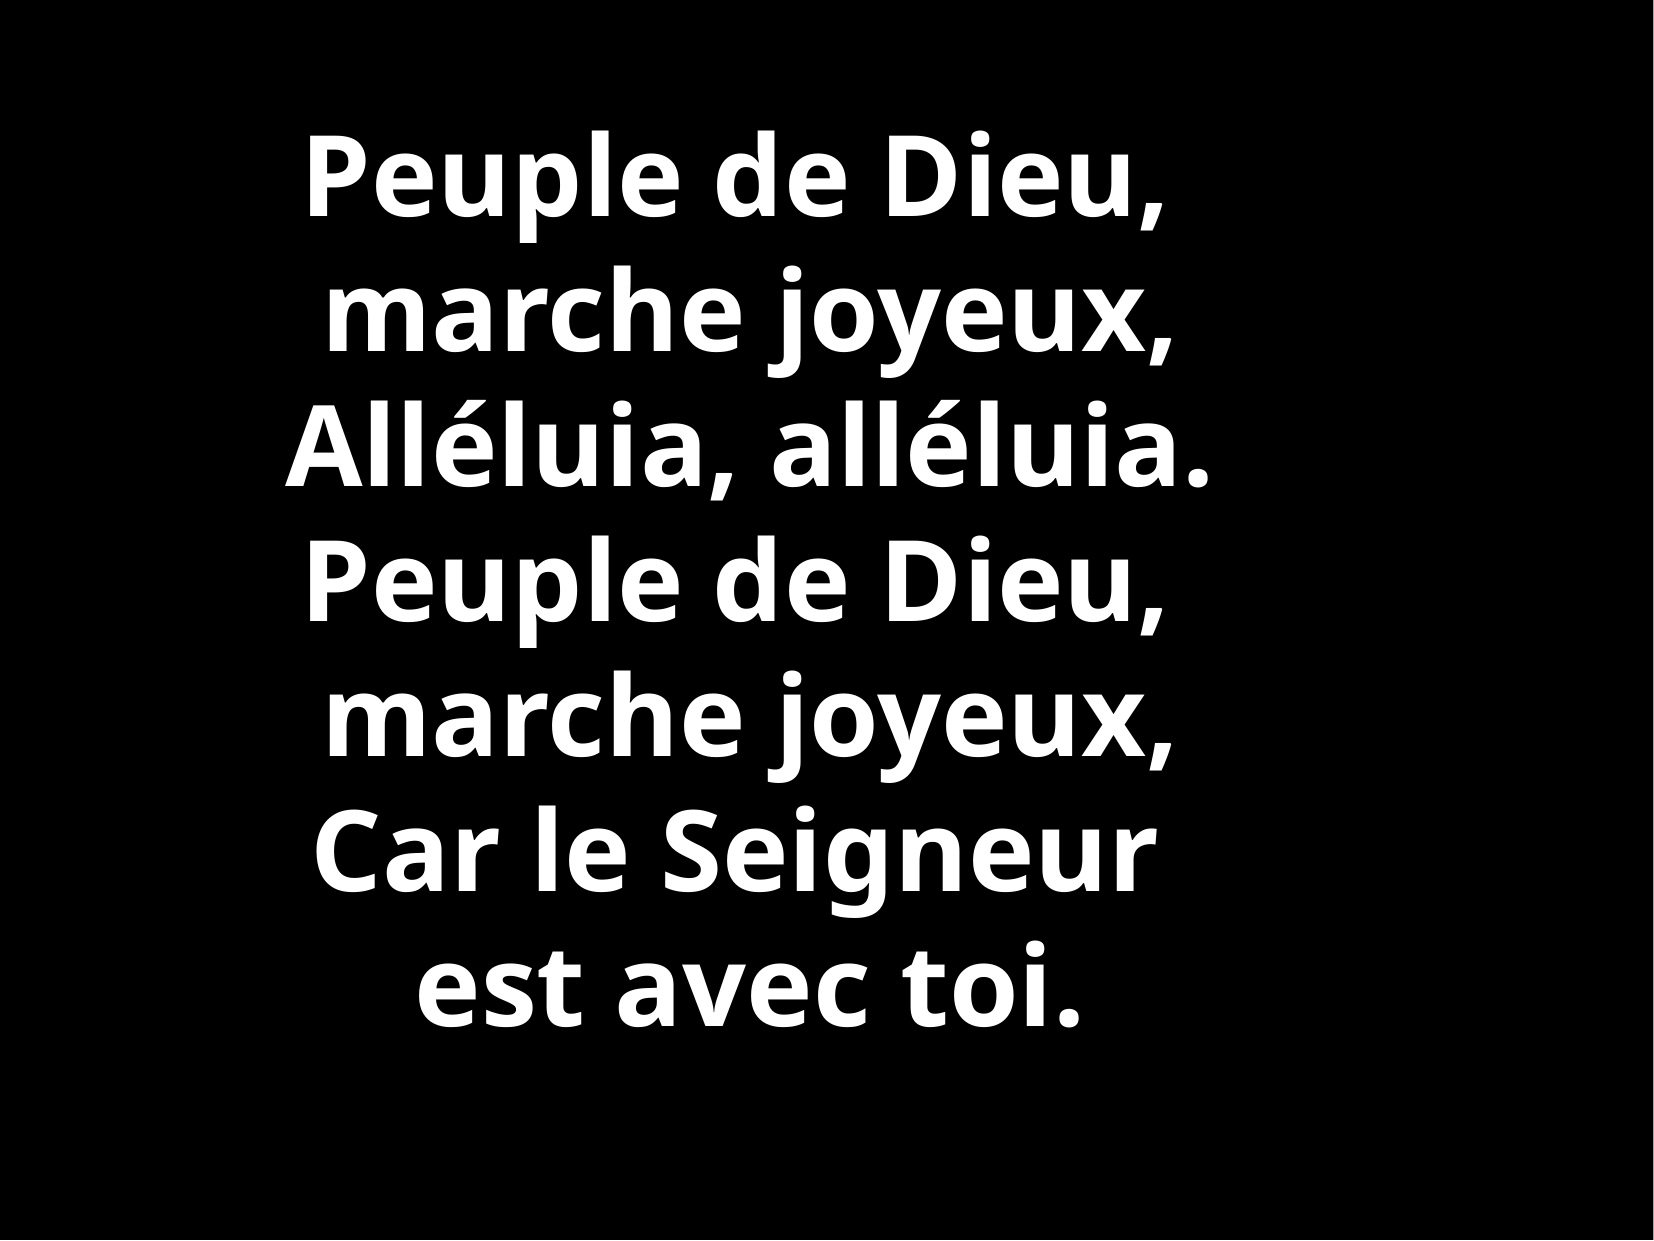

Peuple de Dieu,
marche joyeux,
Alléluia, alléluia.
Peuple de Dieu,
marche joyeux,
Car le Seigneur
est avec toi.